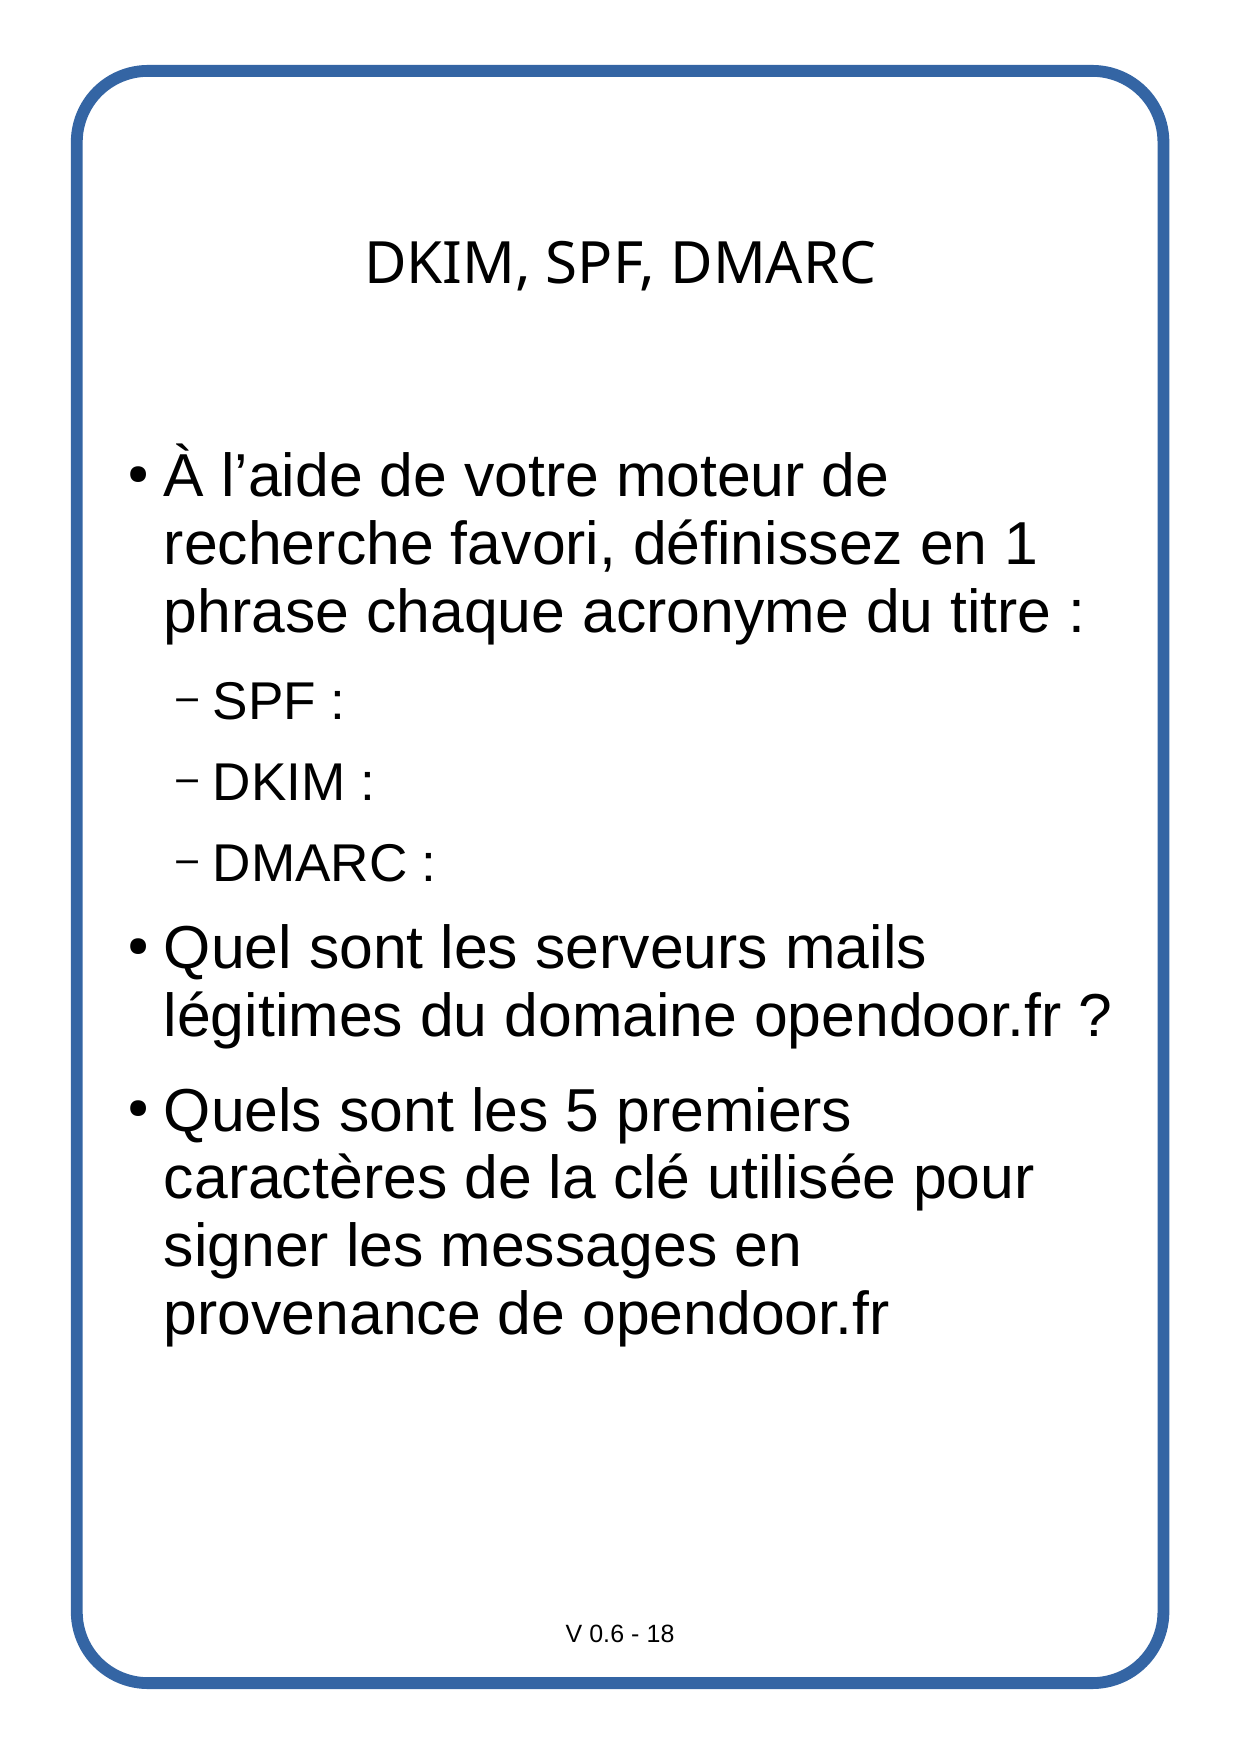

# DKIM, SPF, DMARC
À l’aide de votre moteur de recherche favori, définissez en 1 phrase chaque acronyme du titre :
SPF :
DKIM :
DMARC :
Quel sont les serveurs mails légitimes du domaine opendoor.fr ?
Quels sont les 5 premiers caractères de la clé utilisée pour signer les messages en provenance de opendoor.fr